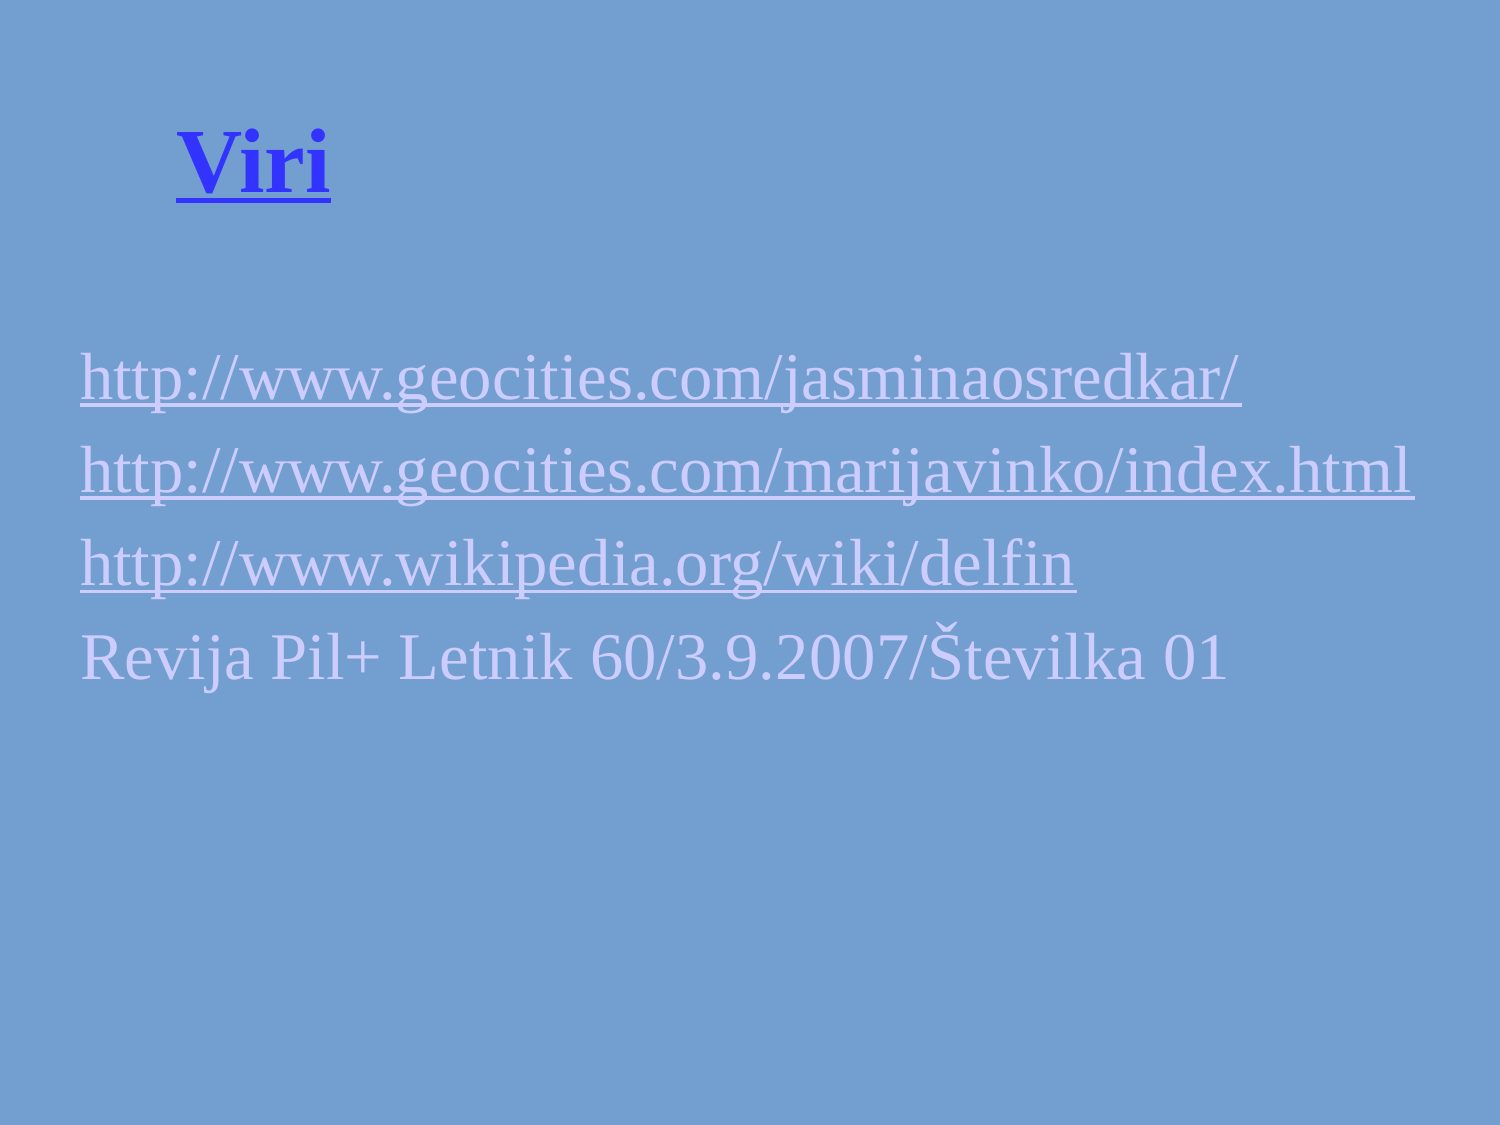

Viri
# http://www.geocities.com/jasminaosredkar/
http://www.geocities.com/marijavinko/index.html
http://www.wikipedia.org/wiki/delfin
Revija Pil+ Letnik 60/3.9.2007/Številka 01